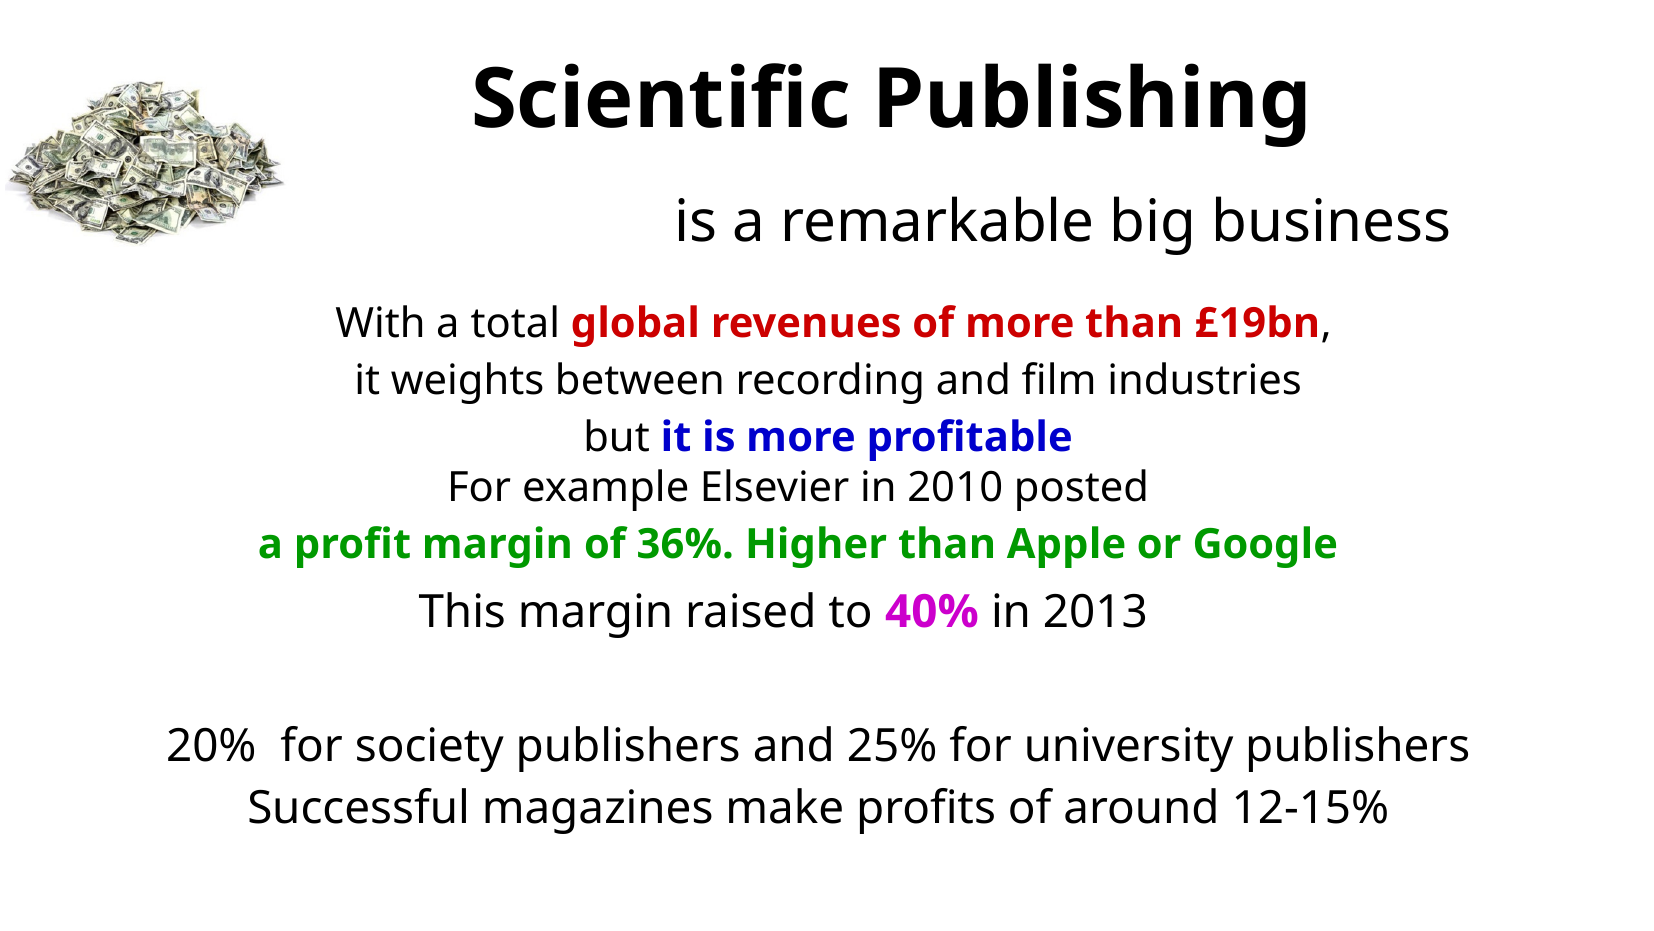

Scientific Publishing
 is a remarkable big business
 With a total global revenues of more than £19bn,
it weights between recording and film industries
but it is more profitable
 For example Elsevier in 2010 posted
a profit margin of 36%. Higher than Apple or Google
This margin raised to 40% in 2013
20% for society publishers and 25% for university publishers
Successful magazines make profits of around 12-15%